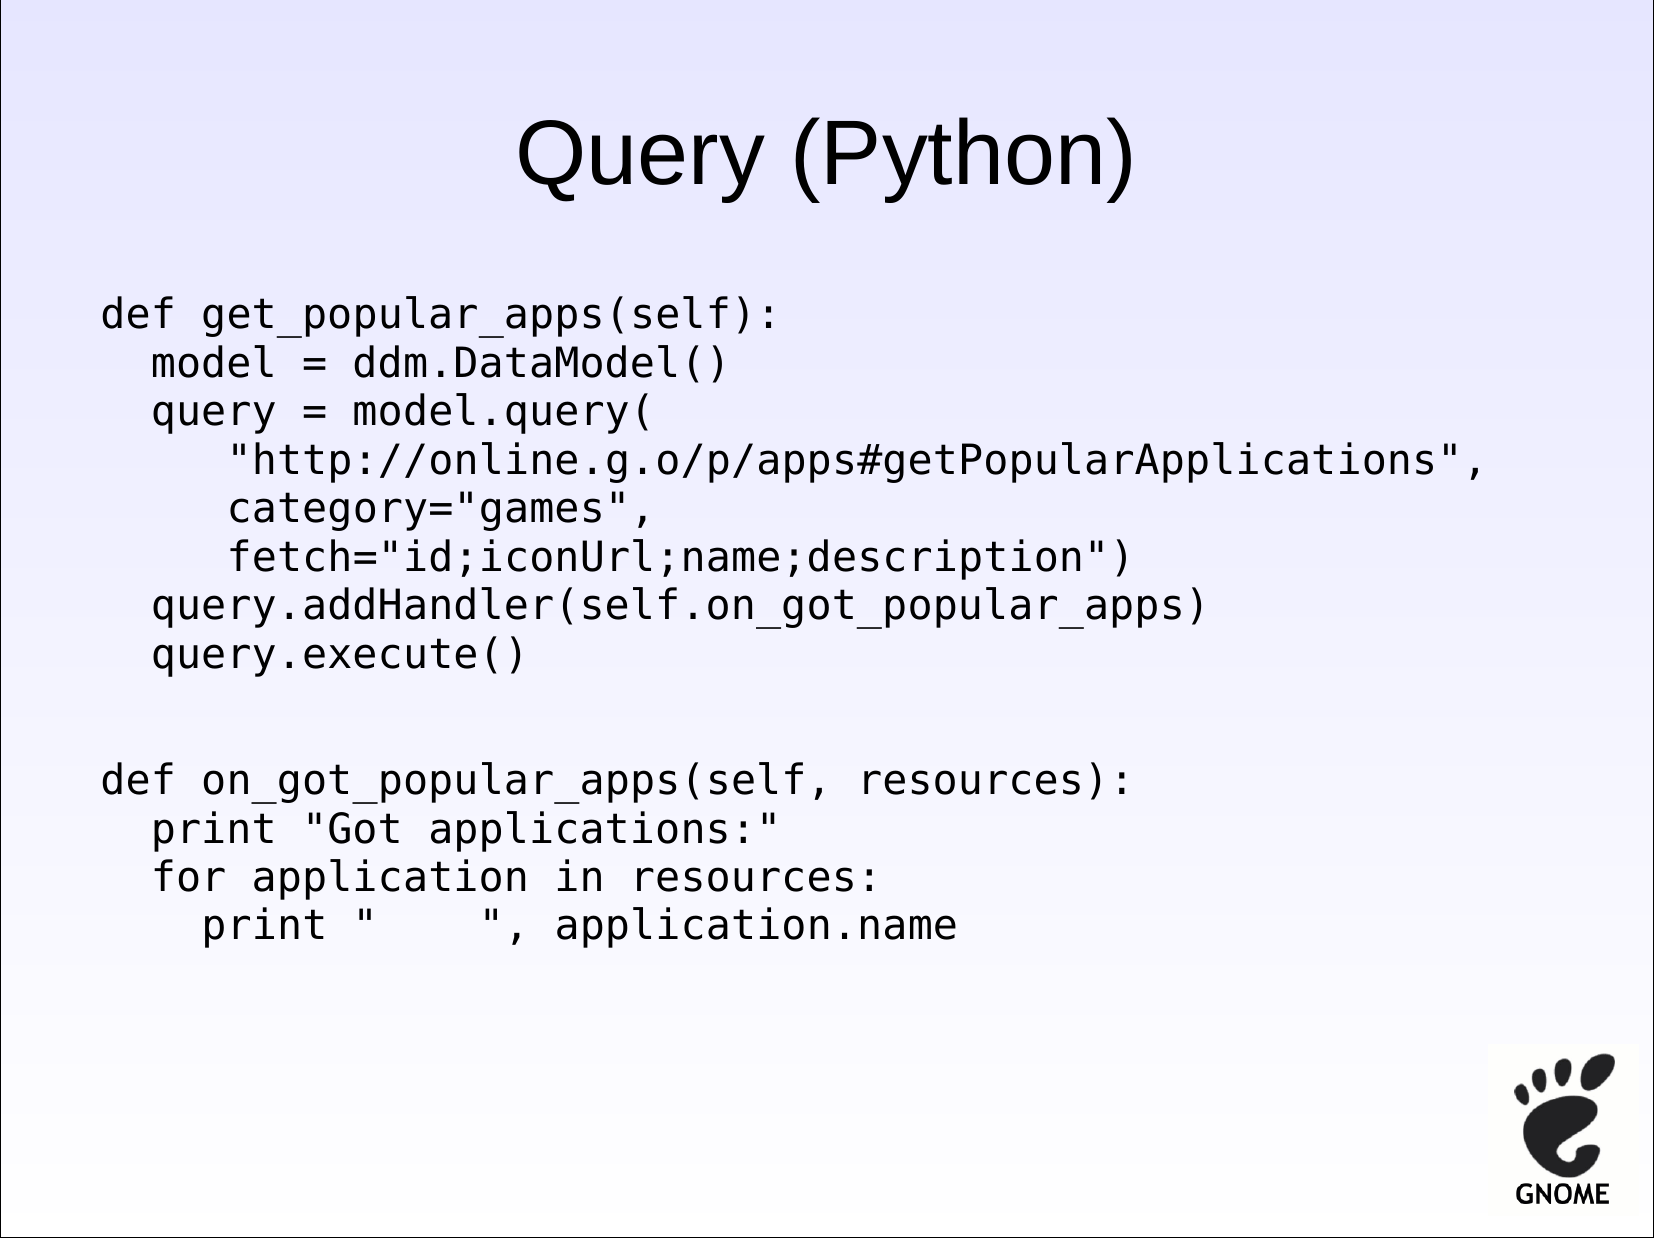

# Query (Python)
def get_popular_apps(self):
 model = ddm.DataModel()
 query = model.query(
 "http://online.g.o/p/apps#getPopularApplications",
 category="games",
 fetch="id;iconUrl;name;description")
 query.addHandler(self.on_got_popular_apps)
 query.execute()
def on_got_popular_apps(self, resources):
 print "Got applications:"
 for application in resources:
 print " ", application.name